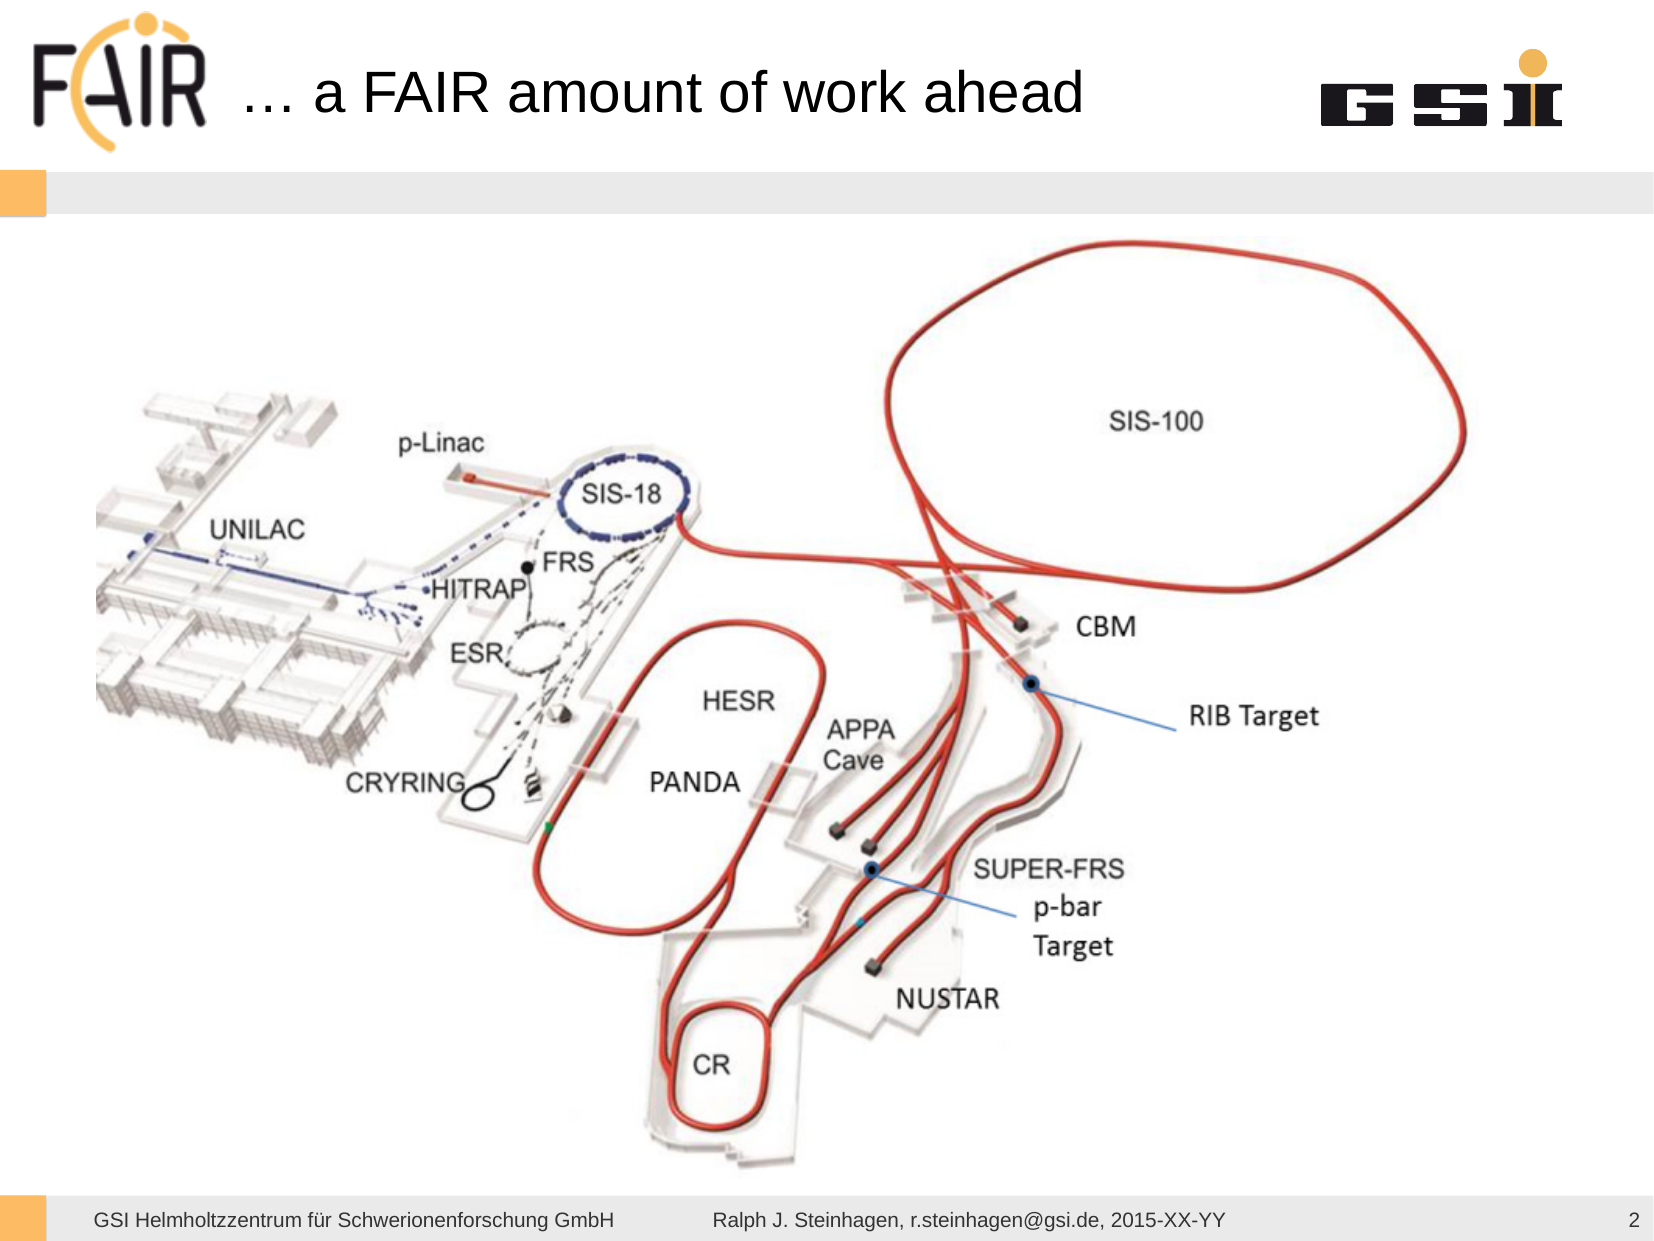

# … a FAIR amount of work ahead